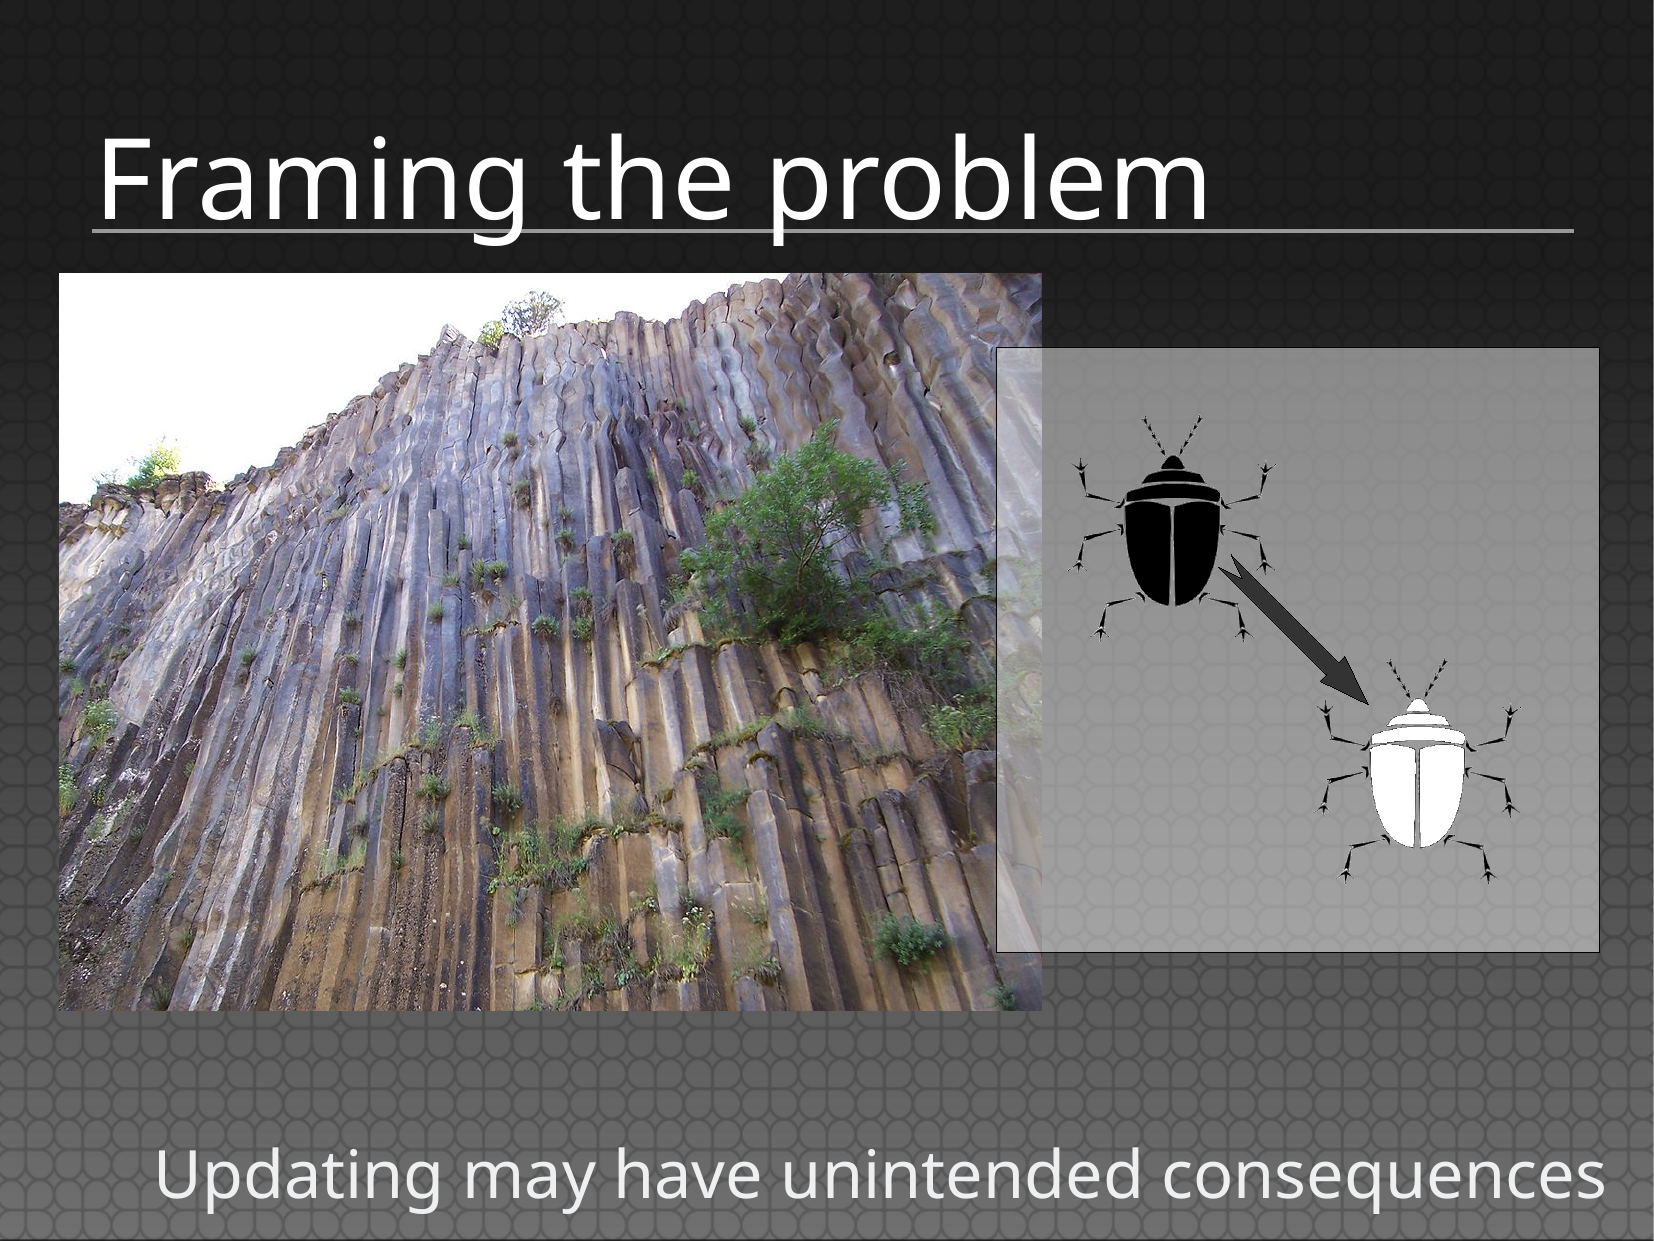

# Framing the problem
Updating may have unintended consequences